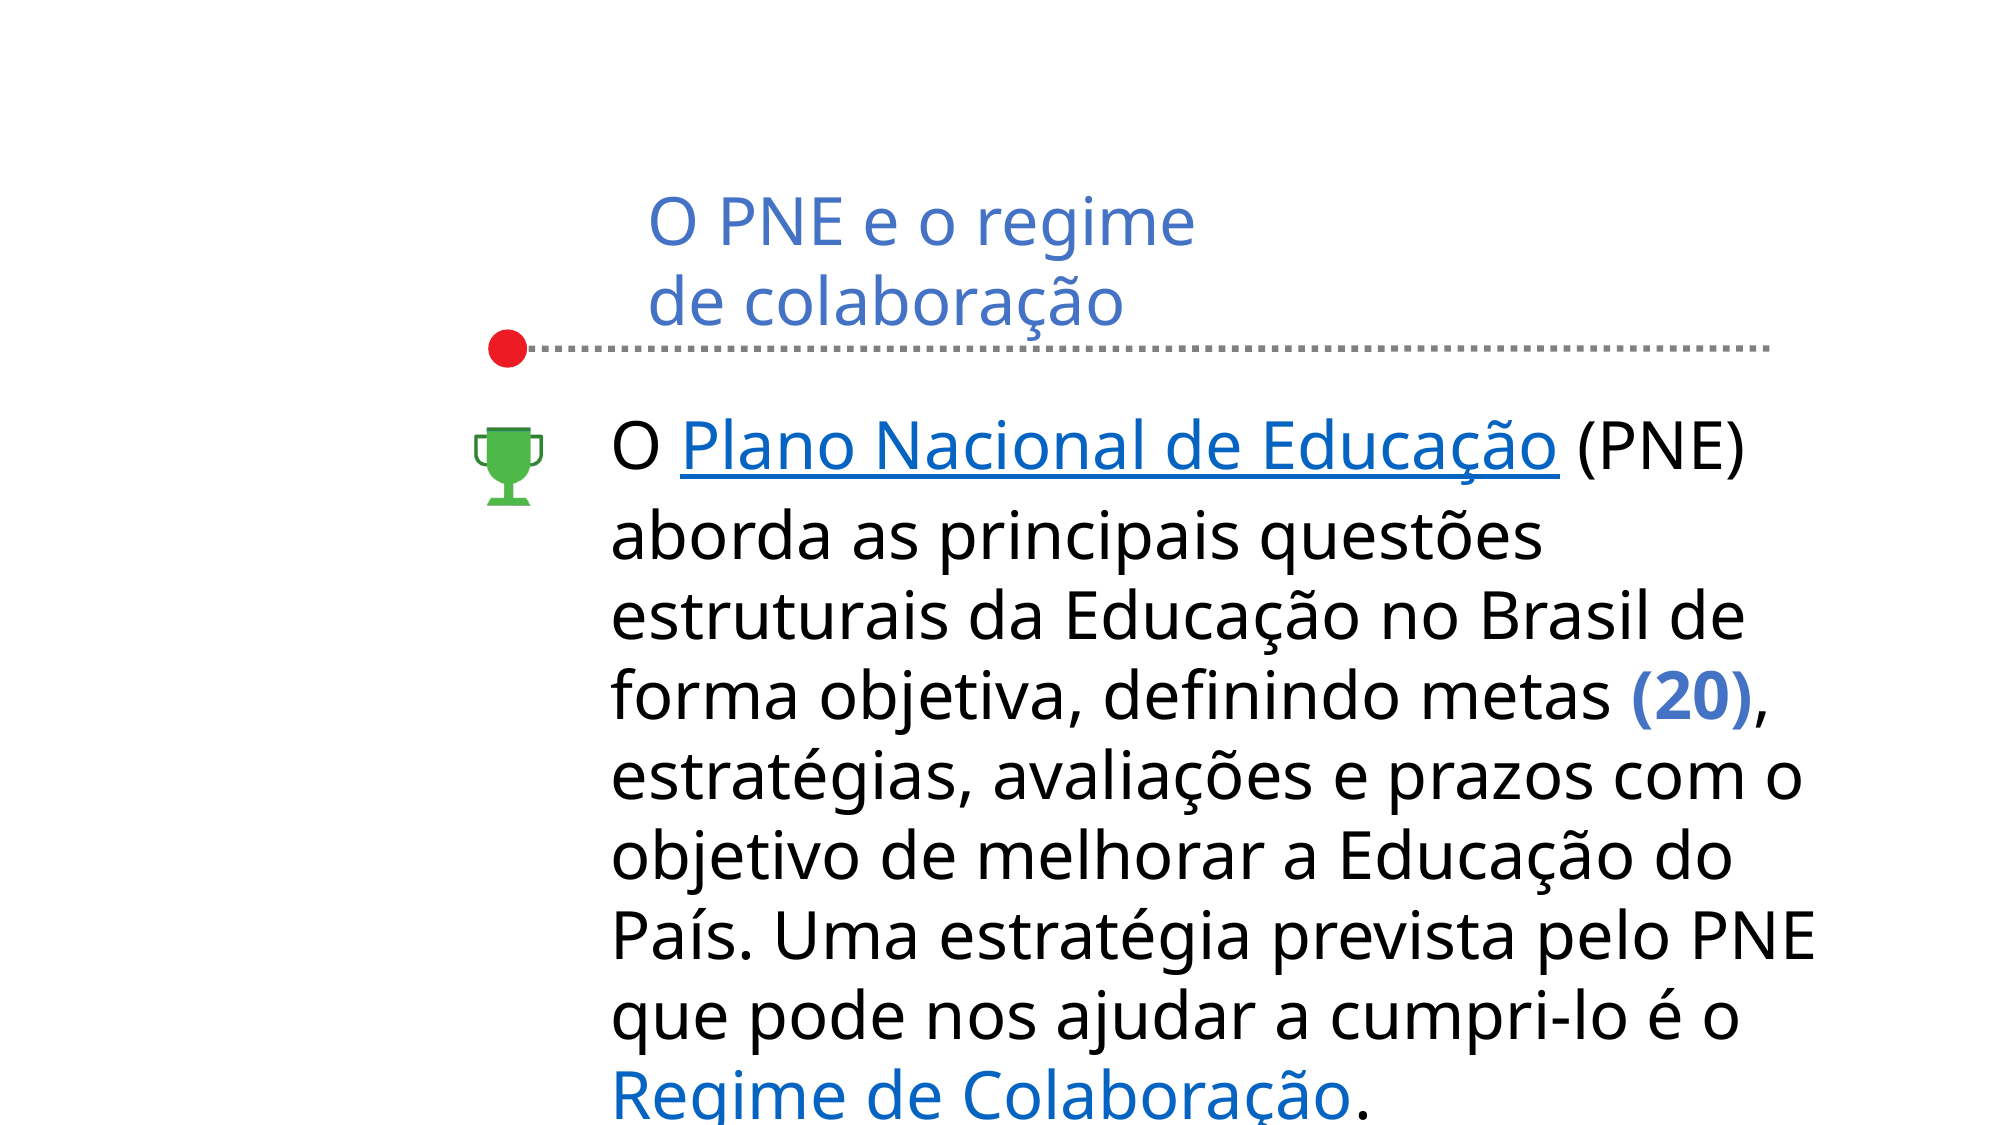

O PNE e o regime de colaboração
O Plano Nacional de Educação (PNE) aborda as principais questões estruturais da Educação no Brasil de forma objetiva, definindo metas (20), estratégias, avaliações e prazos com o objetivo de melhorar a Educação do País. Uma estratégia prevista pelo PNE que pode nos ajudar a cumpri-lo é o Regime de Colaboração.